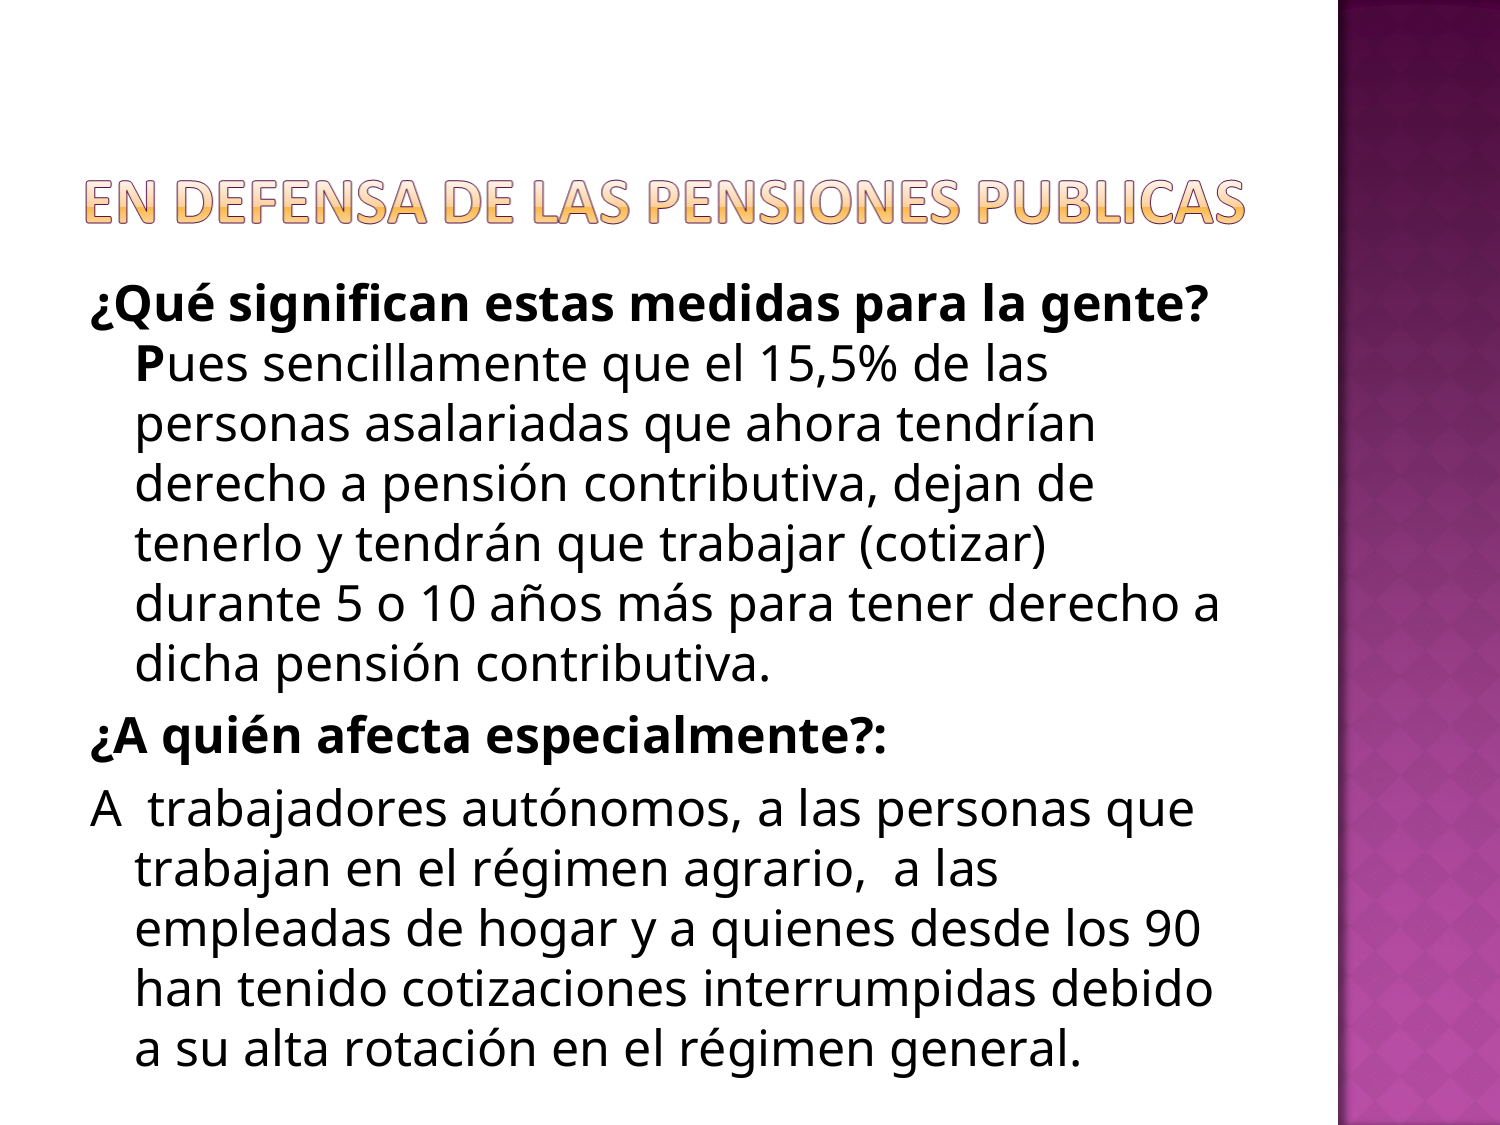

# ¿Qué significan estas medidas para la gente? Pues sencillamente que el 15,5% de las personas asalariadas que ahora tendrían derecho a pensión contributiva, dejan de tenerlo y tendrán que trabajar (cotizar) durante 5 o 10 años más para tener derecho a dicha pensión contributiva.
¿A quién afecta especialmente?:
A trabajadores autónomos, a las personas que trabajan en el régimen agrario, a las empleadas de hogar y a quienes desde los 90 han tenido cotizaciones interrumpidas debido a su alta rotación en el régimen general.